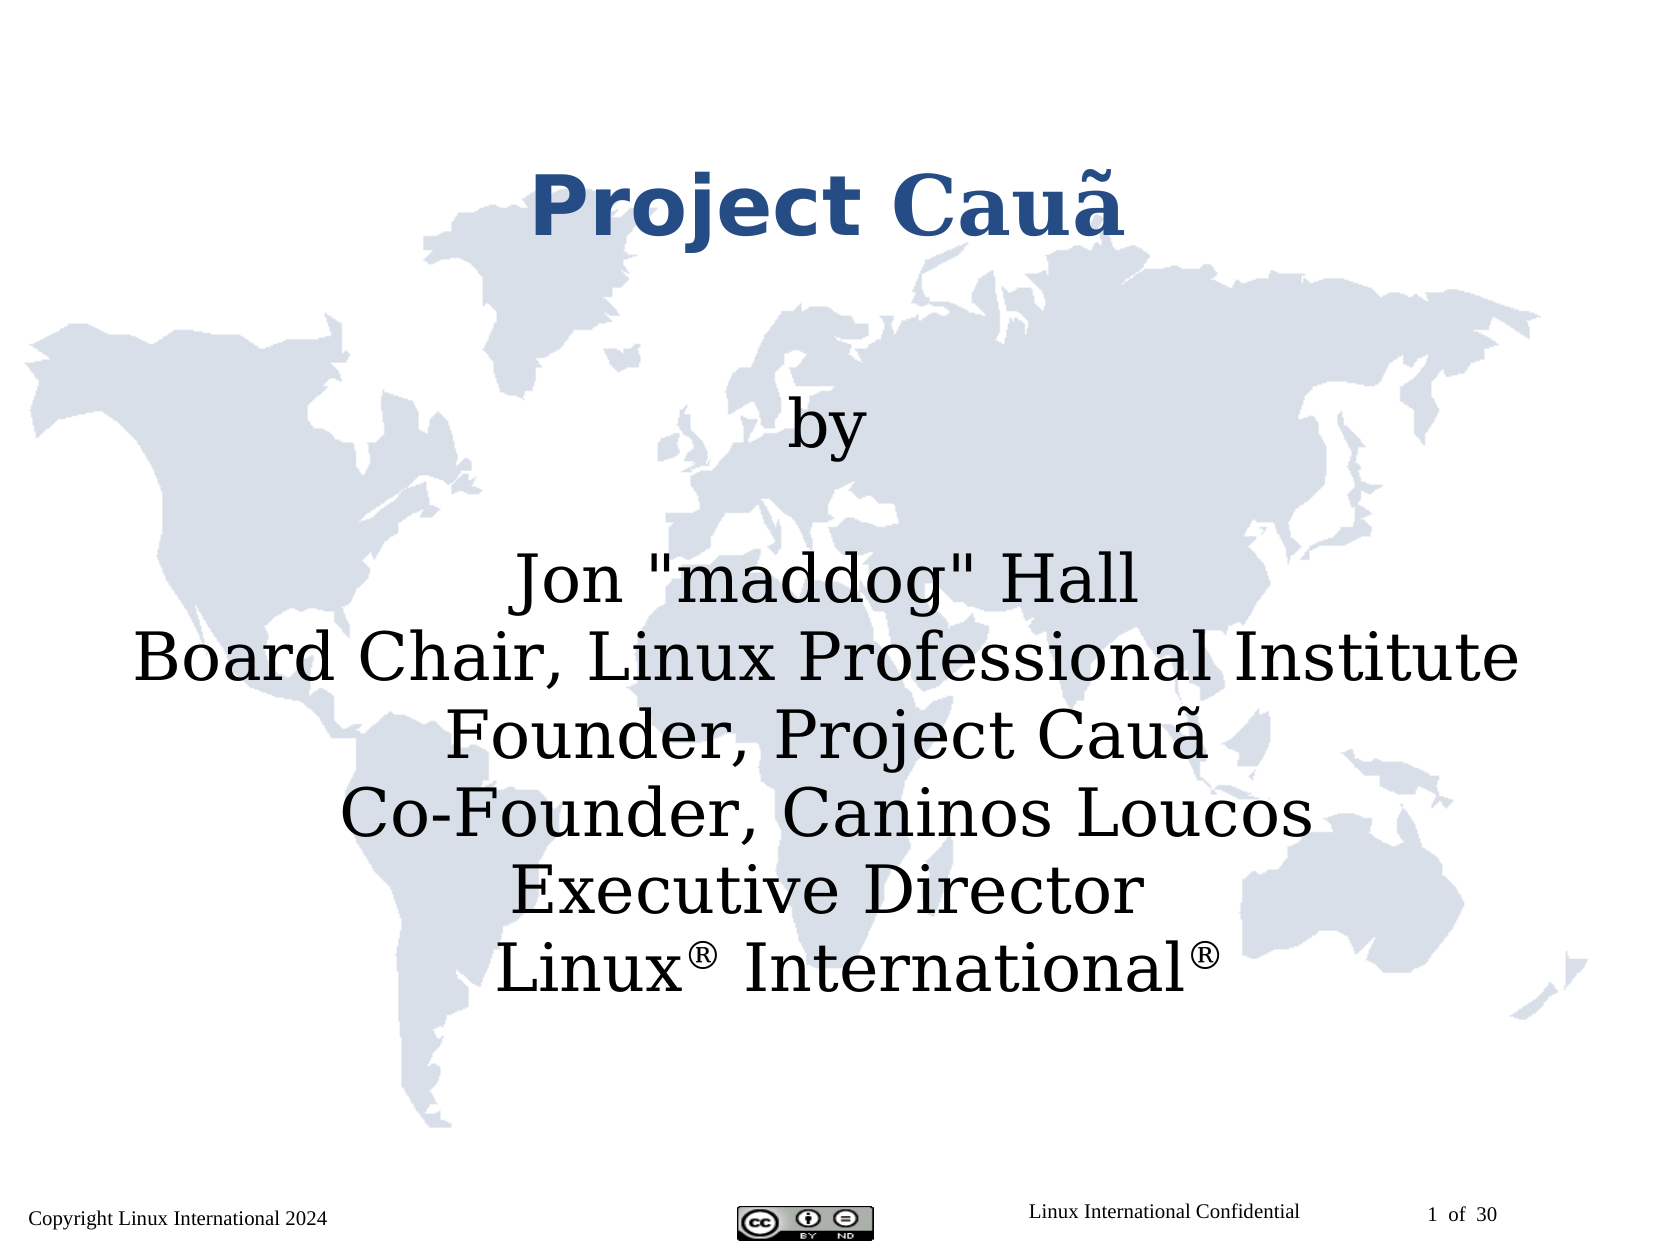

# Project Cauã
by
Jon "maddog" Hall
Board Chair, Linux Professional Institute
Founder, Project Cauã
Co-Founder, Caninos Loucos
Executive Director
 Linux® International®